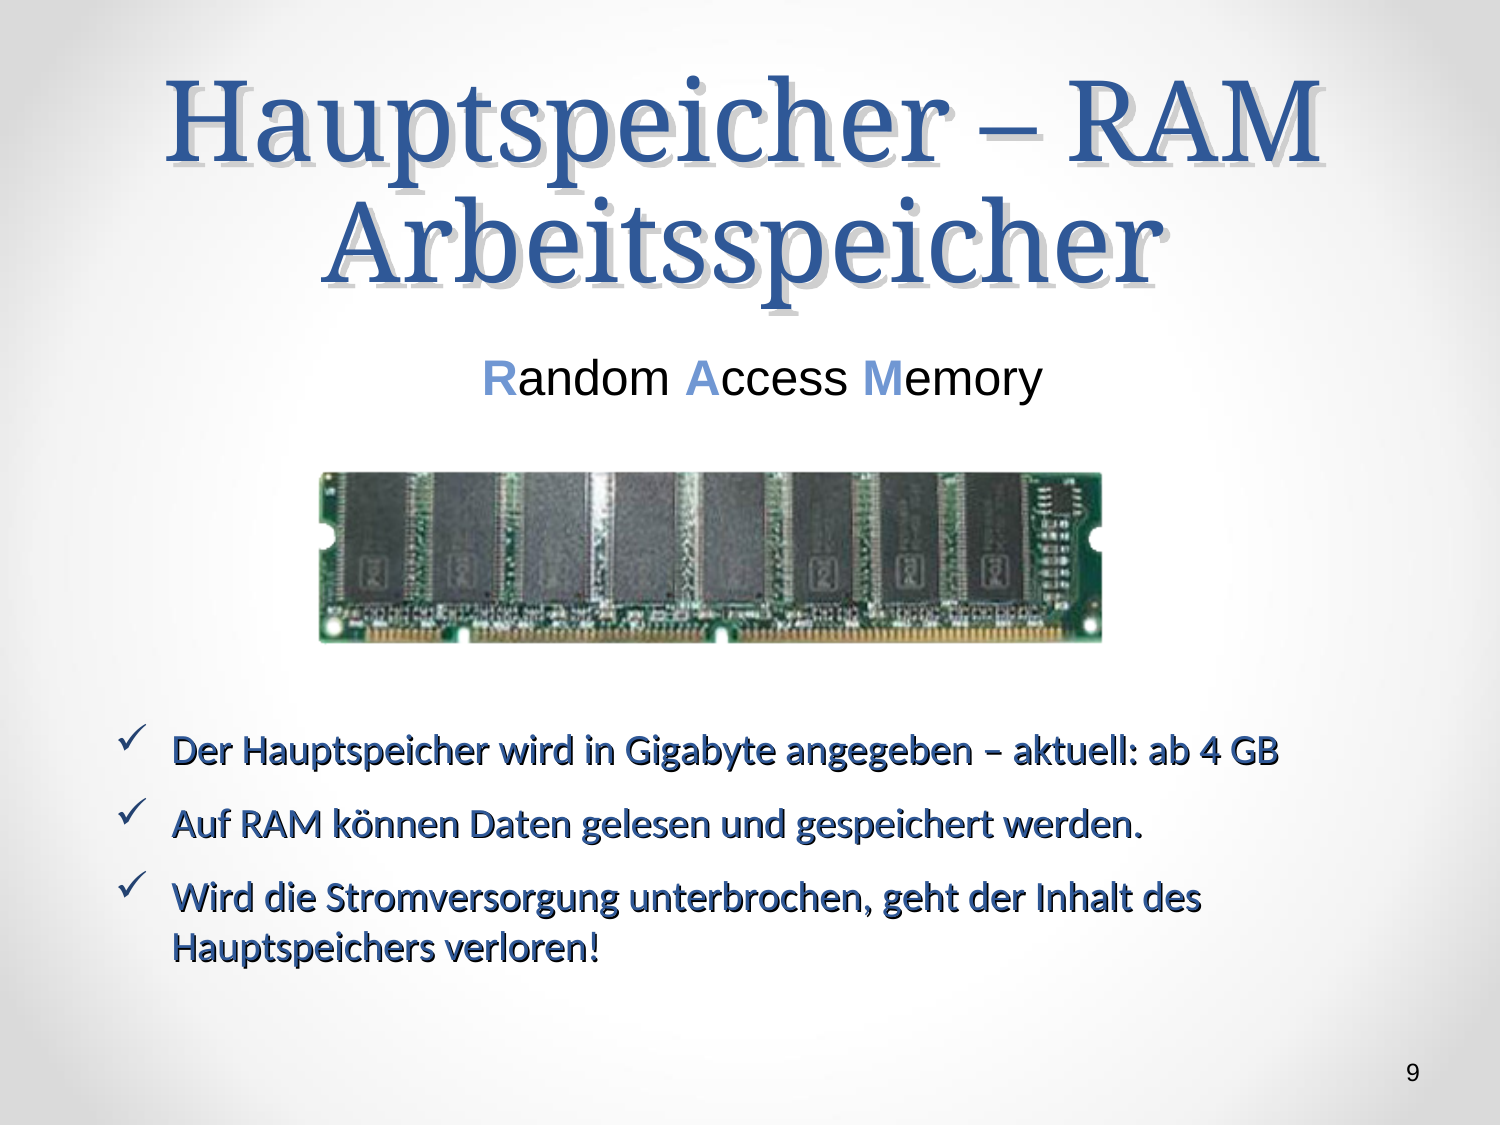

# Hauptspeicher – RAM Arbeitsspeicher
Random Access Memory
Der Hauptspeicher wird in Gigabyte angegeben – aktuell: ab 4 GB
Auf RAM können Daten gelesen und gespeichert werden.
Wird die Stromversorgung unterbrochen, geht der Inhalt des Hauptspeichers verloren!